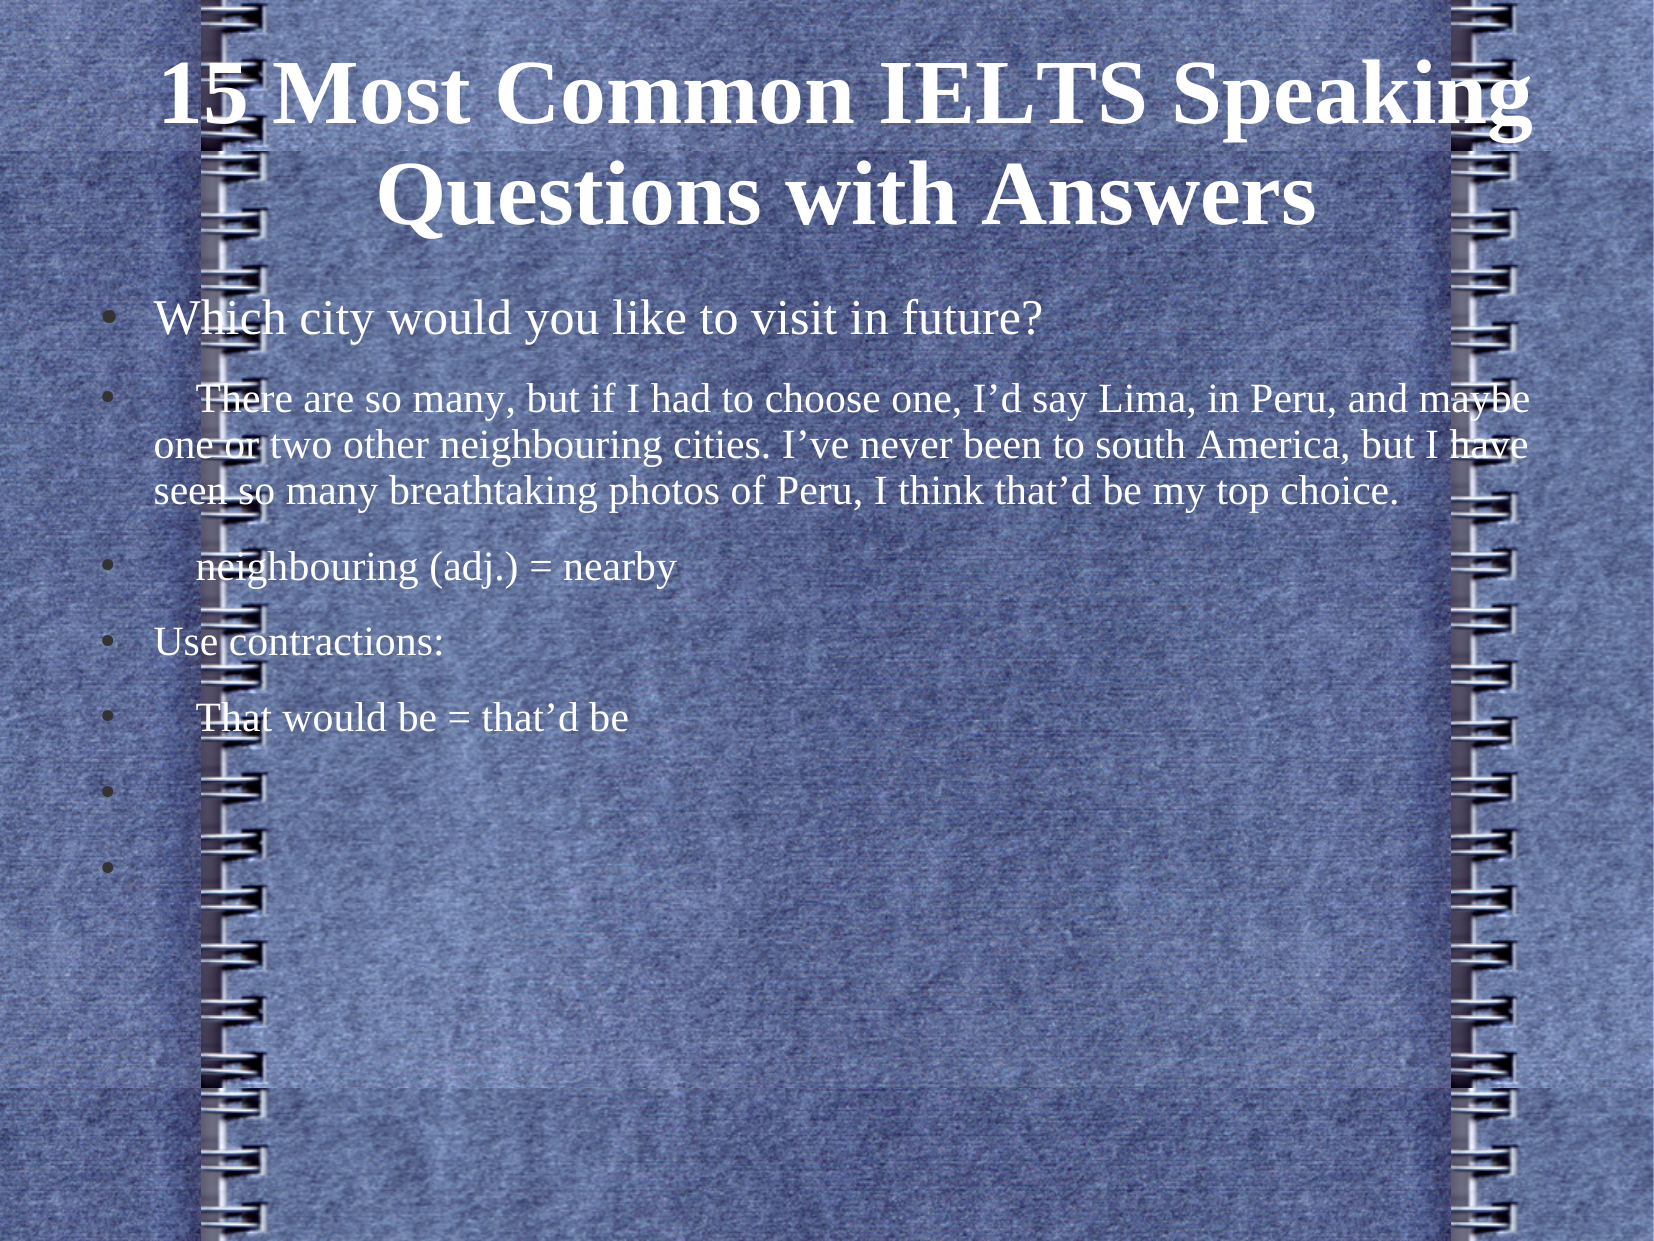

# 15 Most Common IELTS Speaking Questions with Answers
Which city would you like to visit in future?
 There are so many, but if I had to choose one, I’d say Lima, in Peru, and maybe one or two other neighbouring cities. I’ve never been to south America, but I have seen so many breathtaking photos of Peru, I think that’d be my top choice.
 neighbouring (adj.) = nearby
Use contractions:
 That would be = that’d be